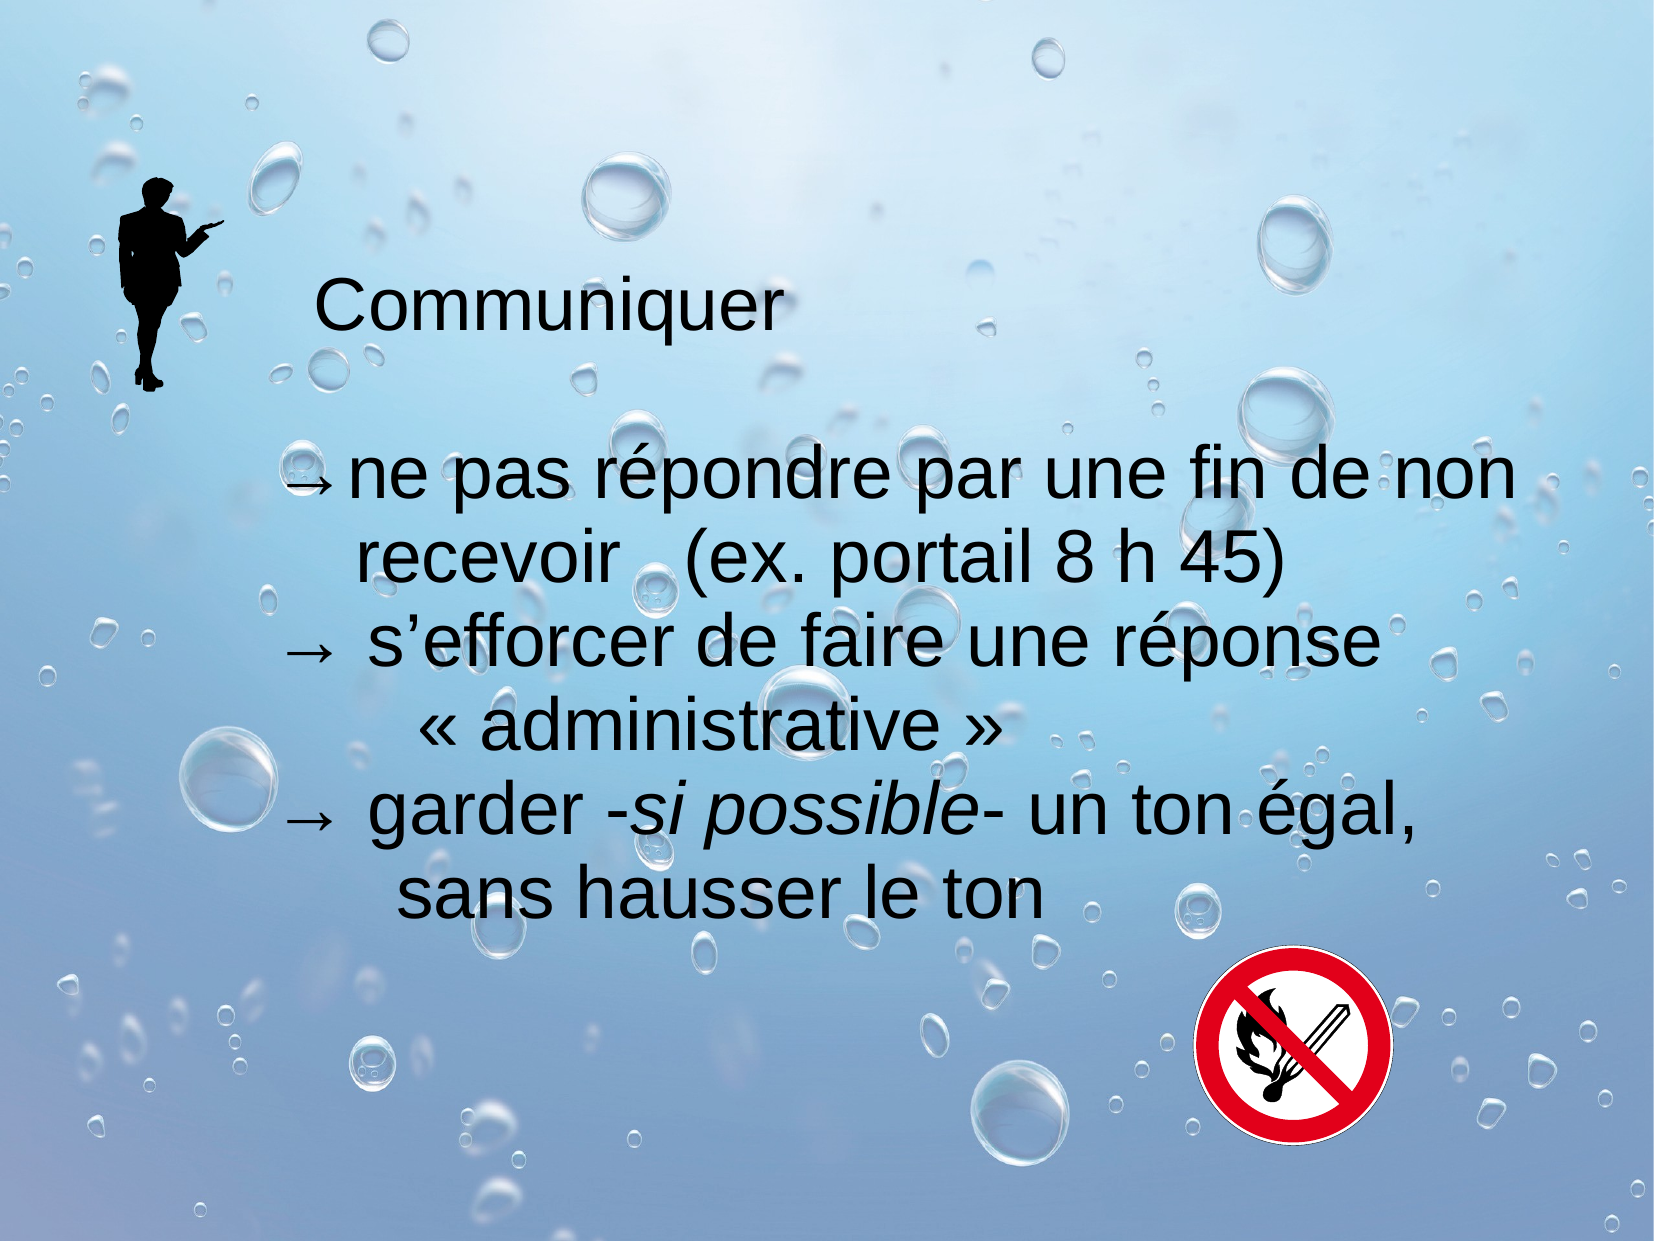

# Communiquer →ne pas répondre par une fin de non recevoir (ex. portail 8 h 45) → s’efforcer de faire une réponse « administrative » → garder -si possible- un ton égal, sans hausser le ton